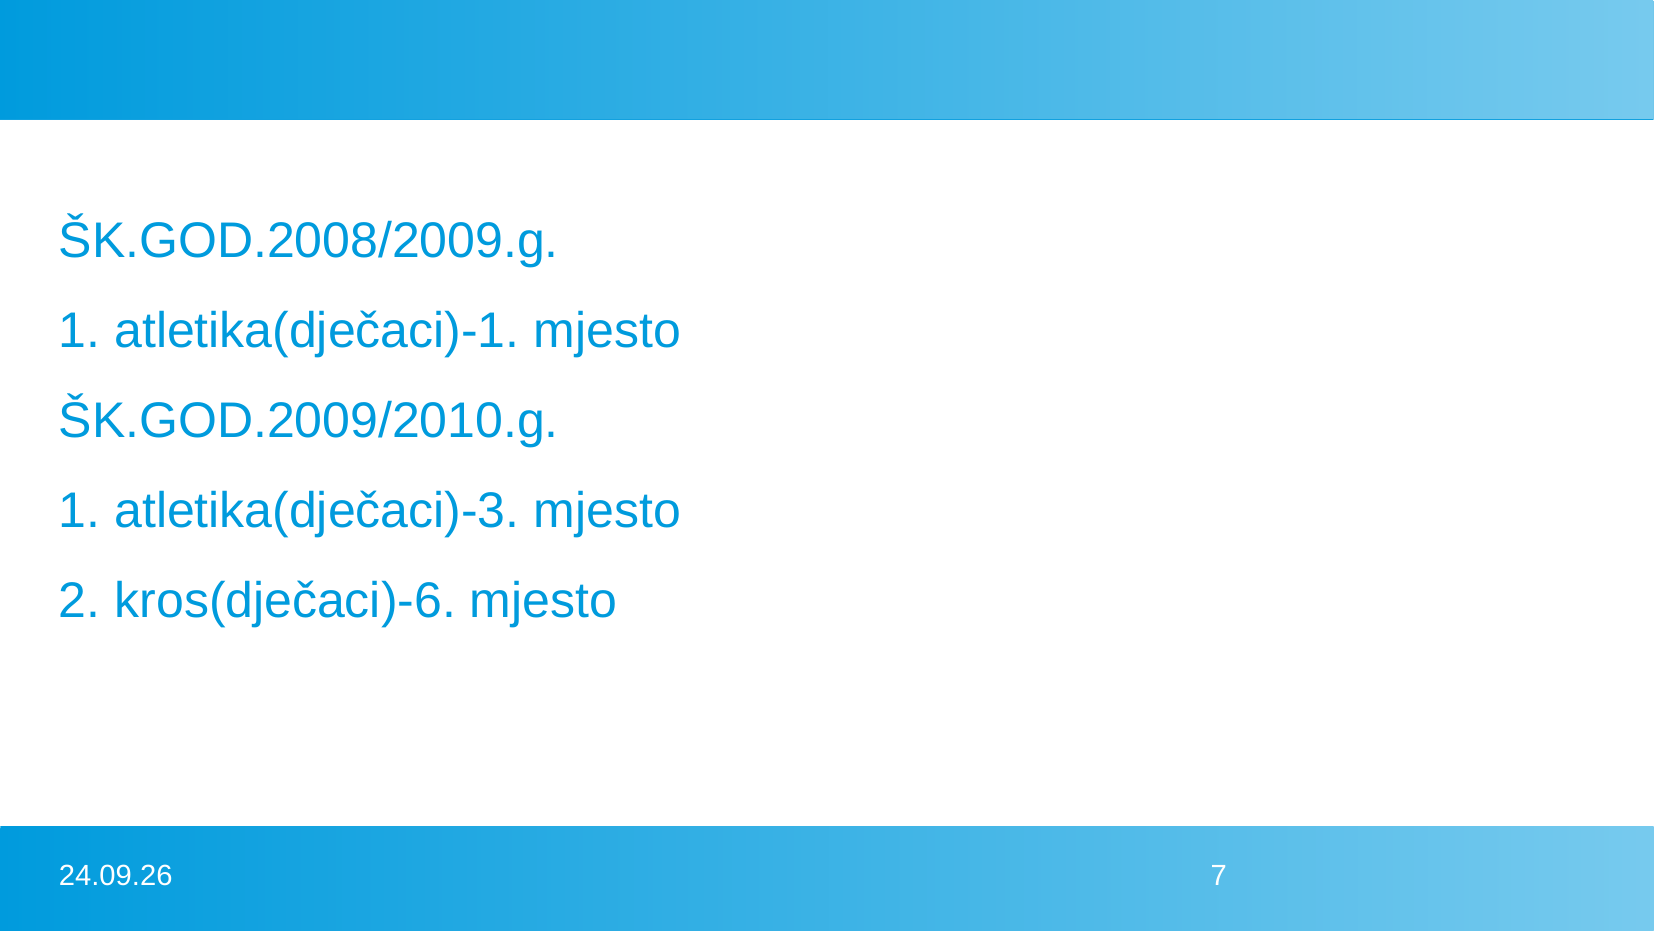

#
ŠK.GOD.2008/2009.g.
1. atletika(dječaci)-1. mjesto
ŠK.GOD.2009/2010.g.
1. atletika(dječaci)-3. mjesto
2. kros(dječaci)-6. mjesto